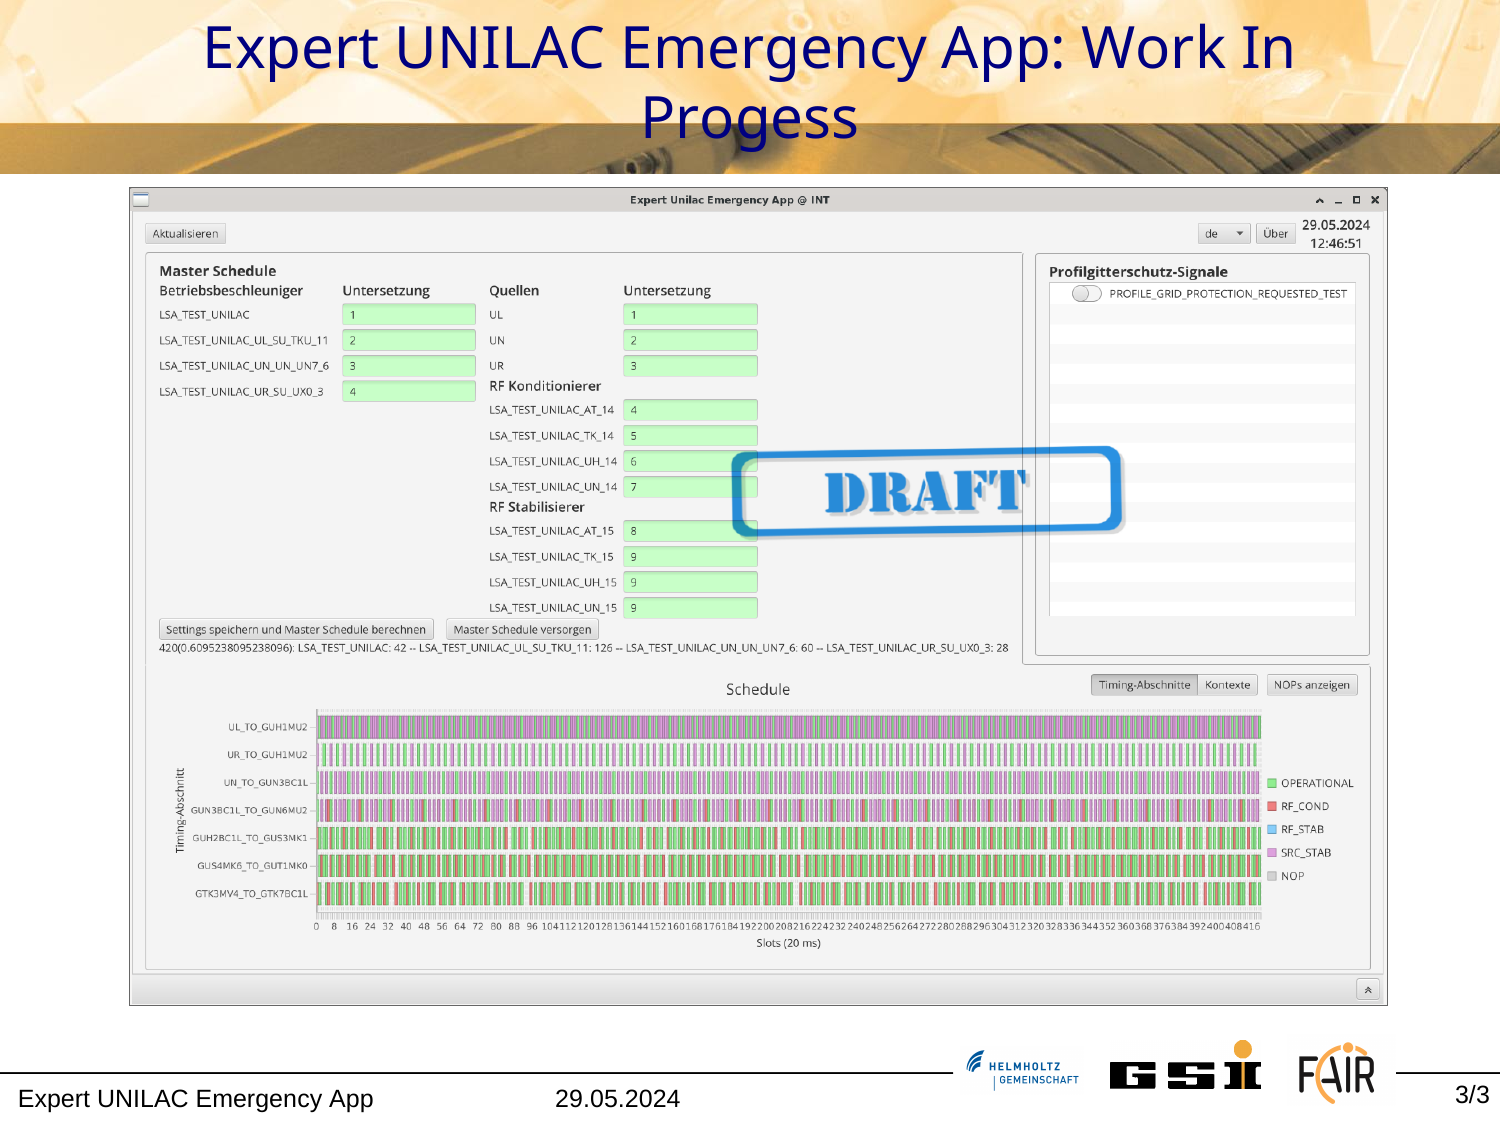

# Expert UNILAC Emergency App: Work In Progess